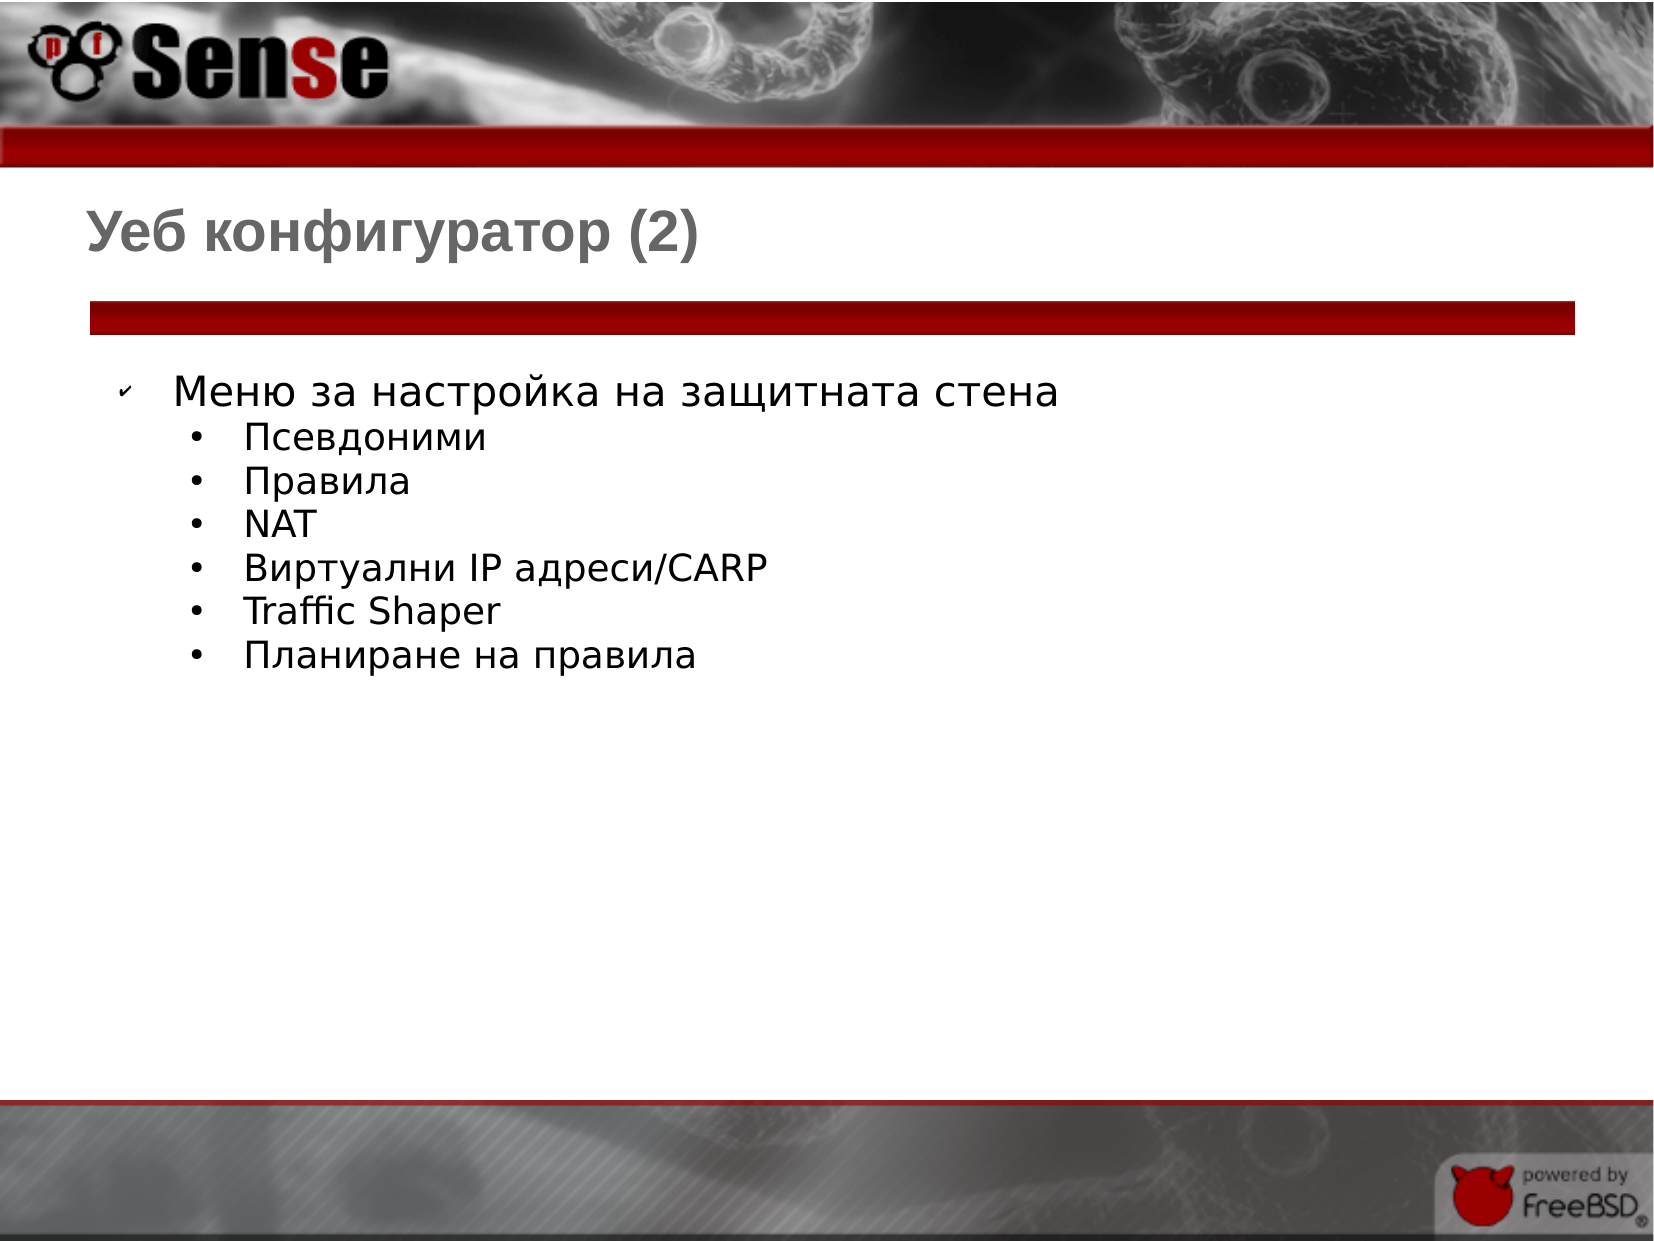

# Уеб конфигуратор (2)
Меню за настройка на защитната стена
Псевдоними
Правила
NAT
Виртуални IP адреси/CARP
Traffic Shaper
Планиране на правила